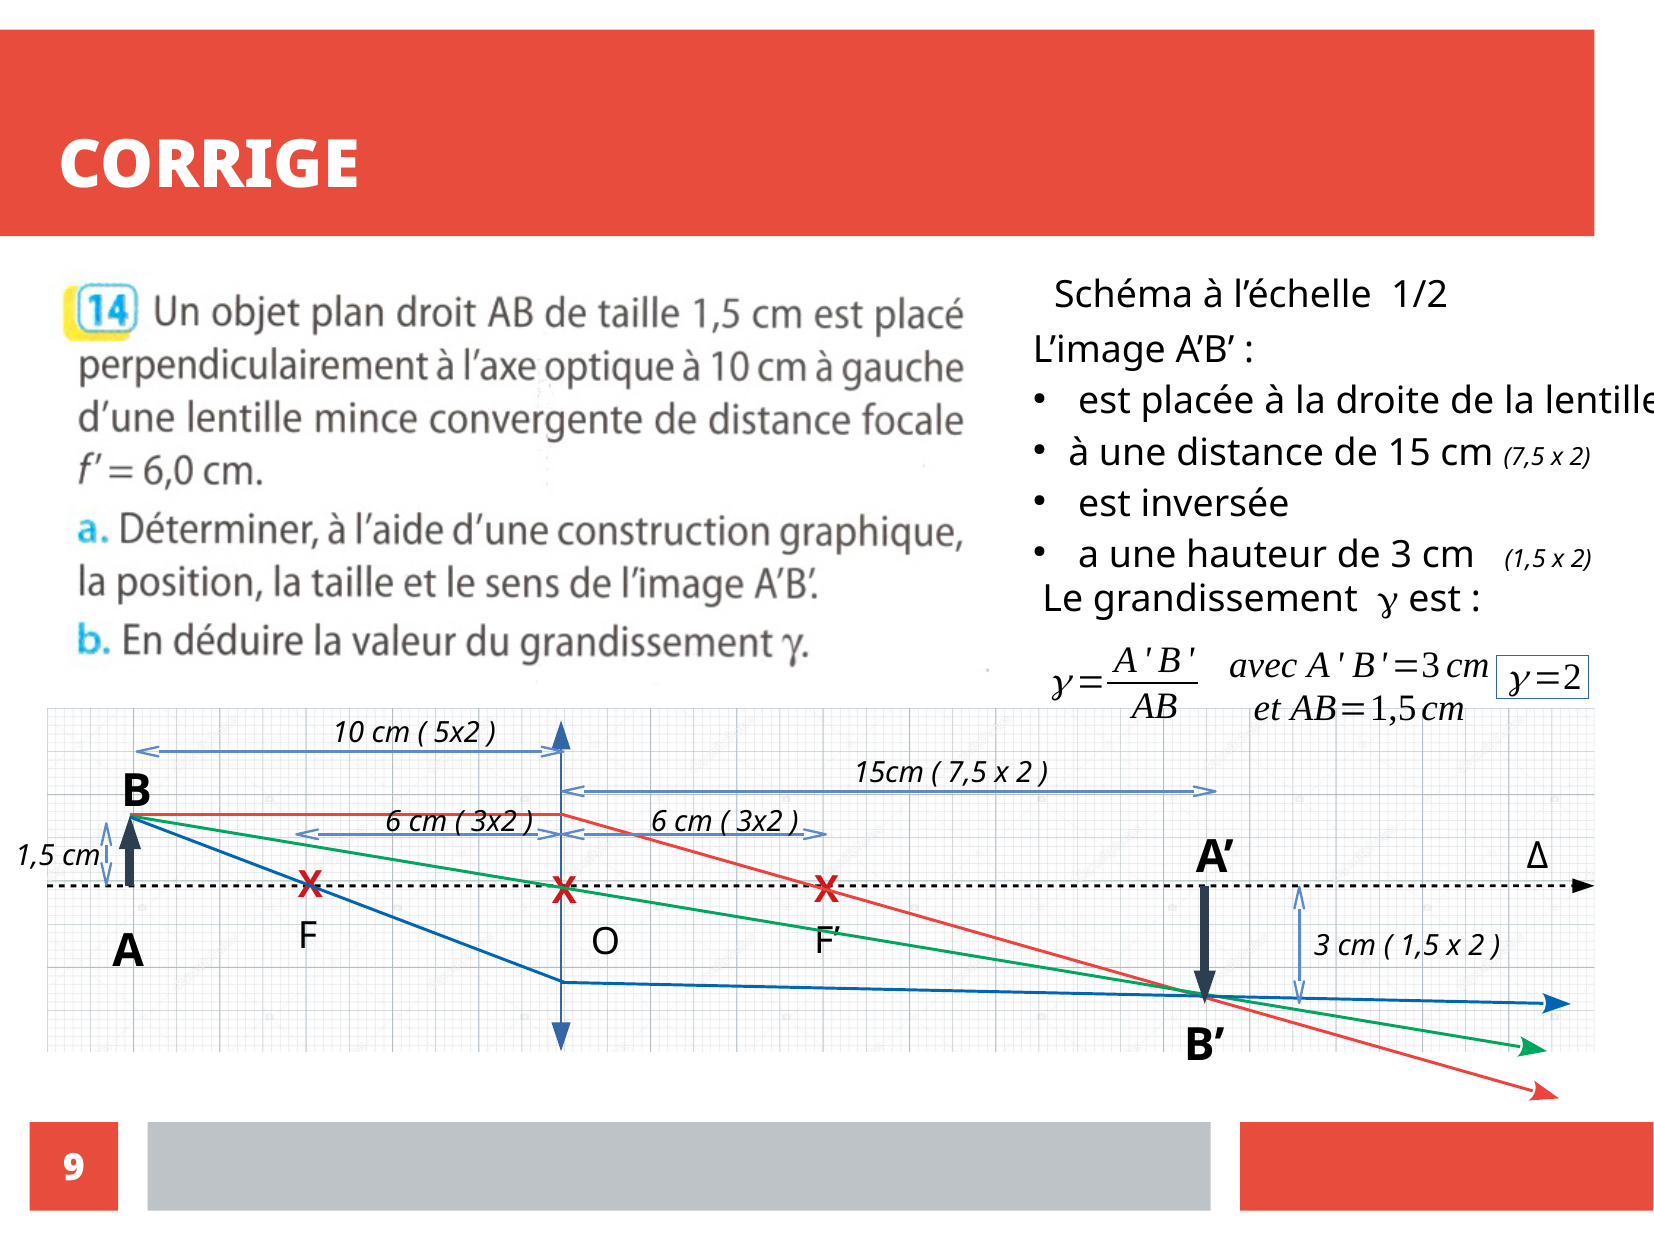

# CORRIGE
Schéma à l’échelle 1/2
L’image A’B’ :
 est placée à la droite de la lentille,
à une distance de 15 cm (7,5 x 2)
 est inversée
 a une hauteur de 3 cm (1,5 x 2)
Le grandissement γ est :
10 cm ( 5x2 )
15cm ( 7,5 x 2 )
B
A
6 cm ( 3x2 )
6 cm ( 3x2 )
A’
B’
Δ
1,5 cm
X
F
X
F’
X
 O
3 cm ( 1,5 x 2 )
9